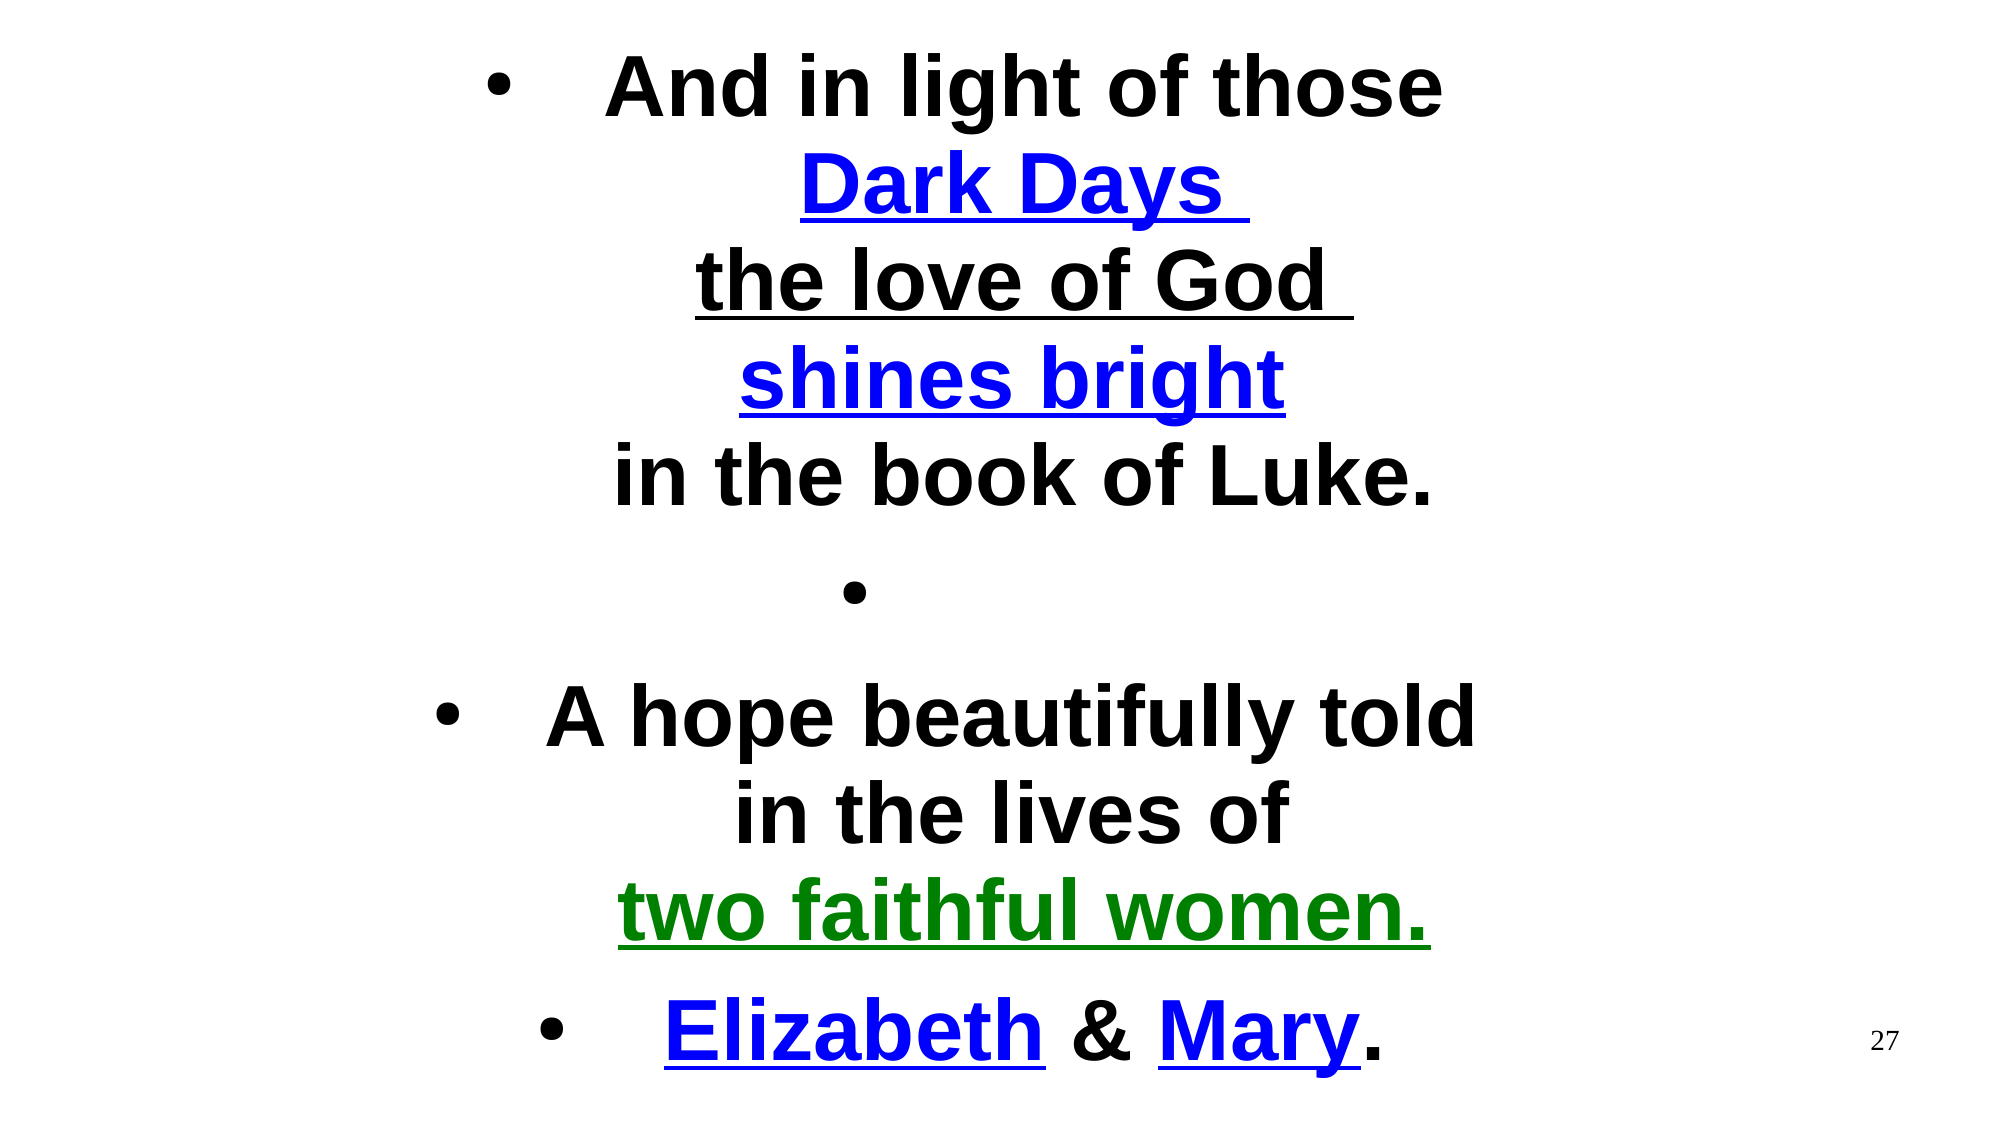

# And in light of those Dark Days the love of God shines bright in the book of Luke.
A hope beautifully told
in the lives of
two faithful women.
Elizabeth & Mary.
27